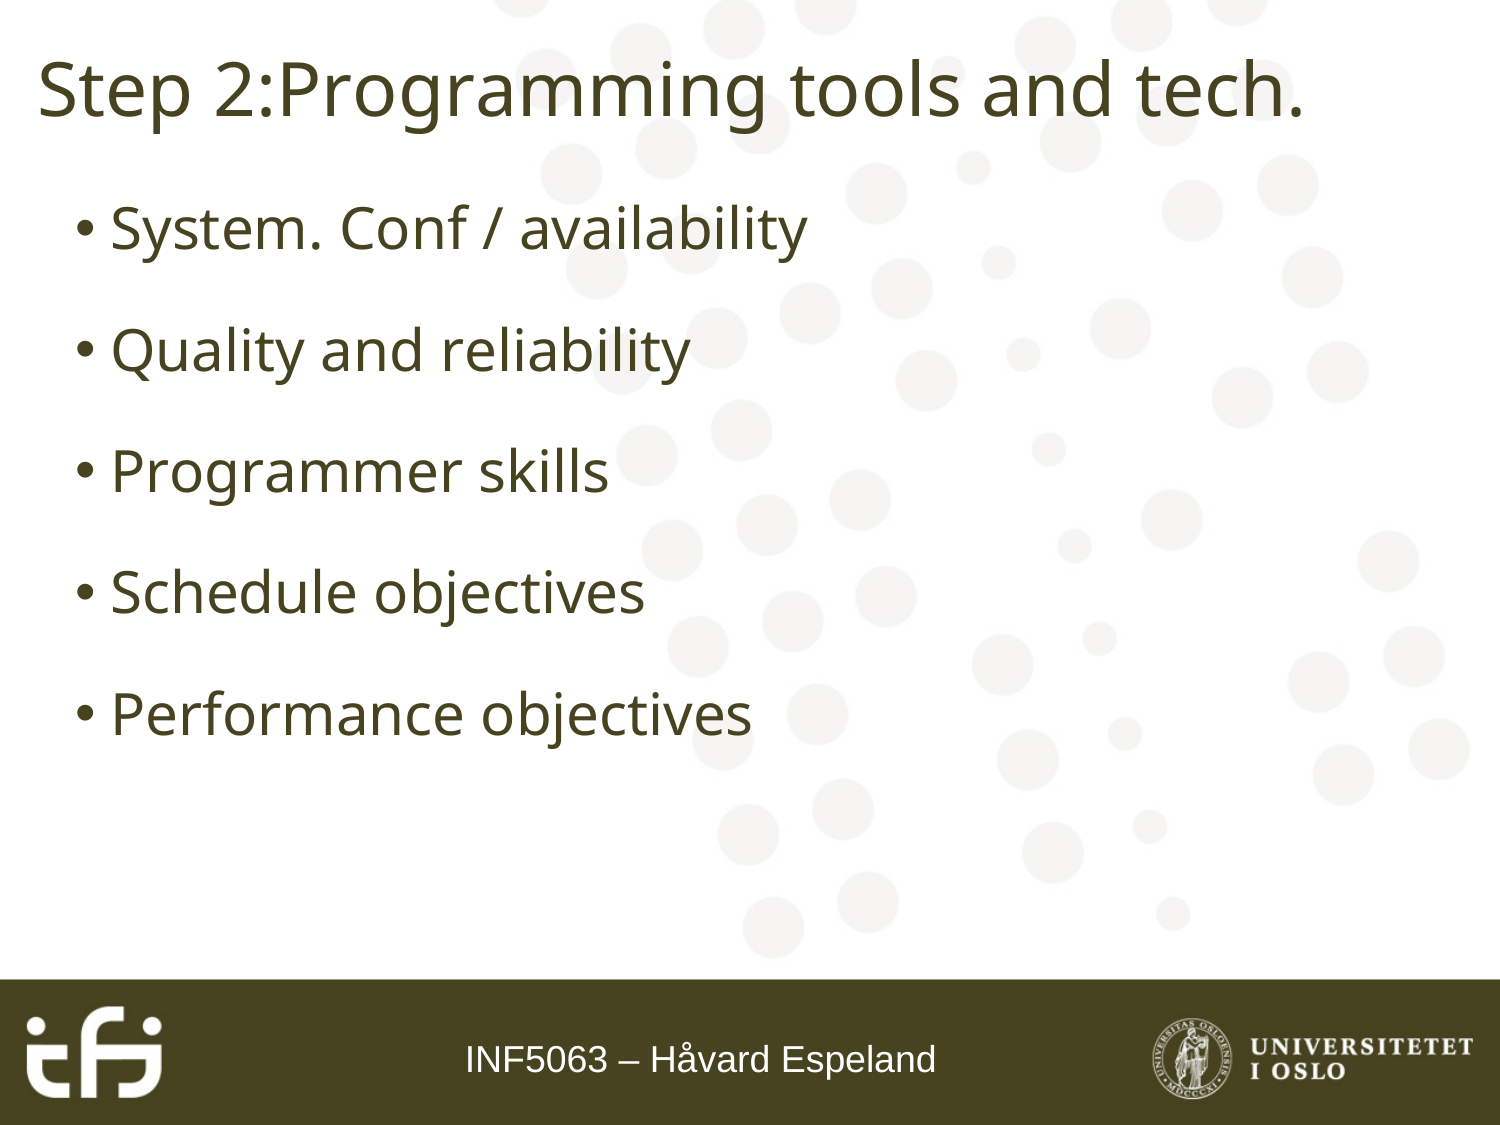

# Step 2:Programming tools and tech.
System. Conf / availability
Quality and reliability
Programmer skills
Schedule objectives
Performance objectives